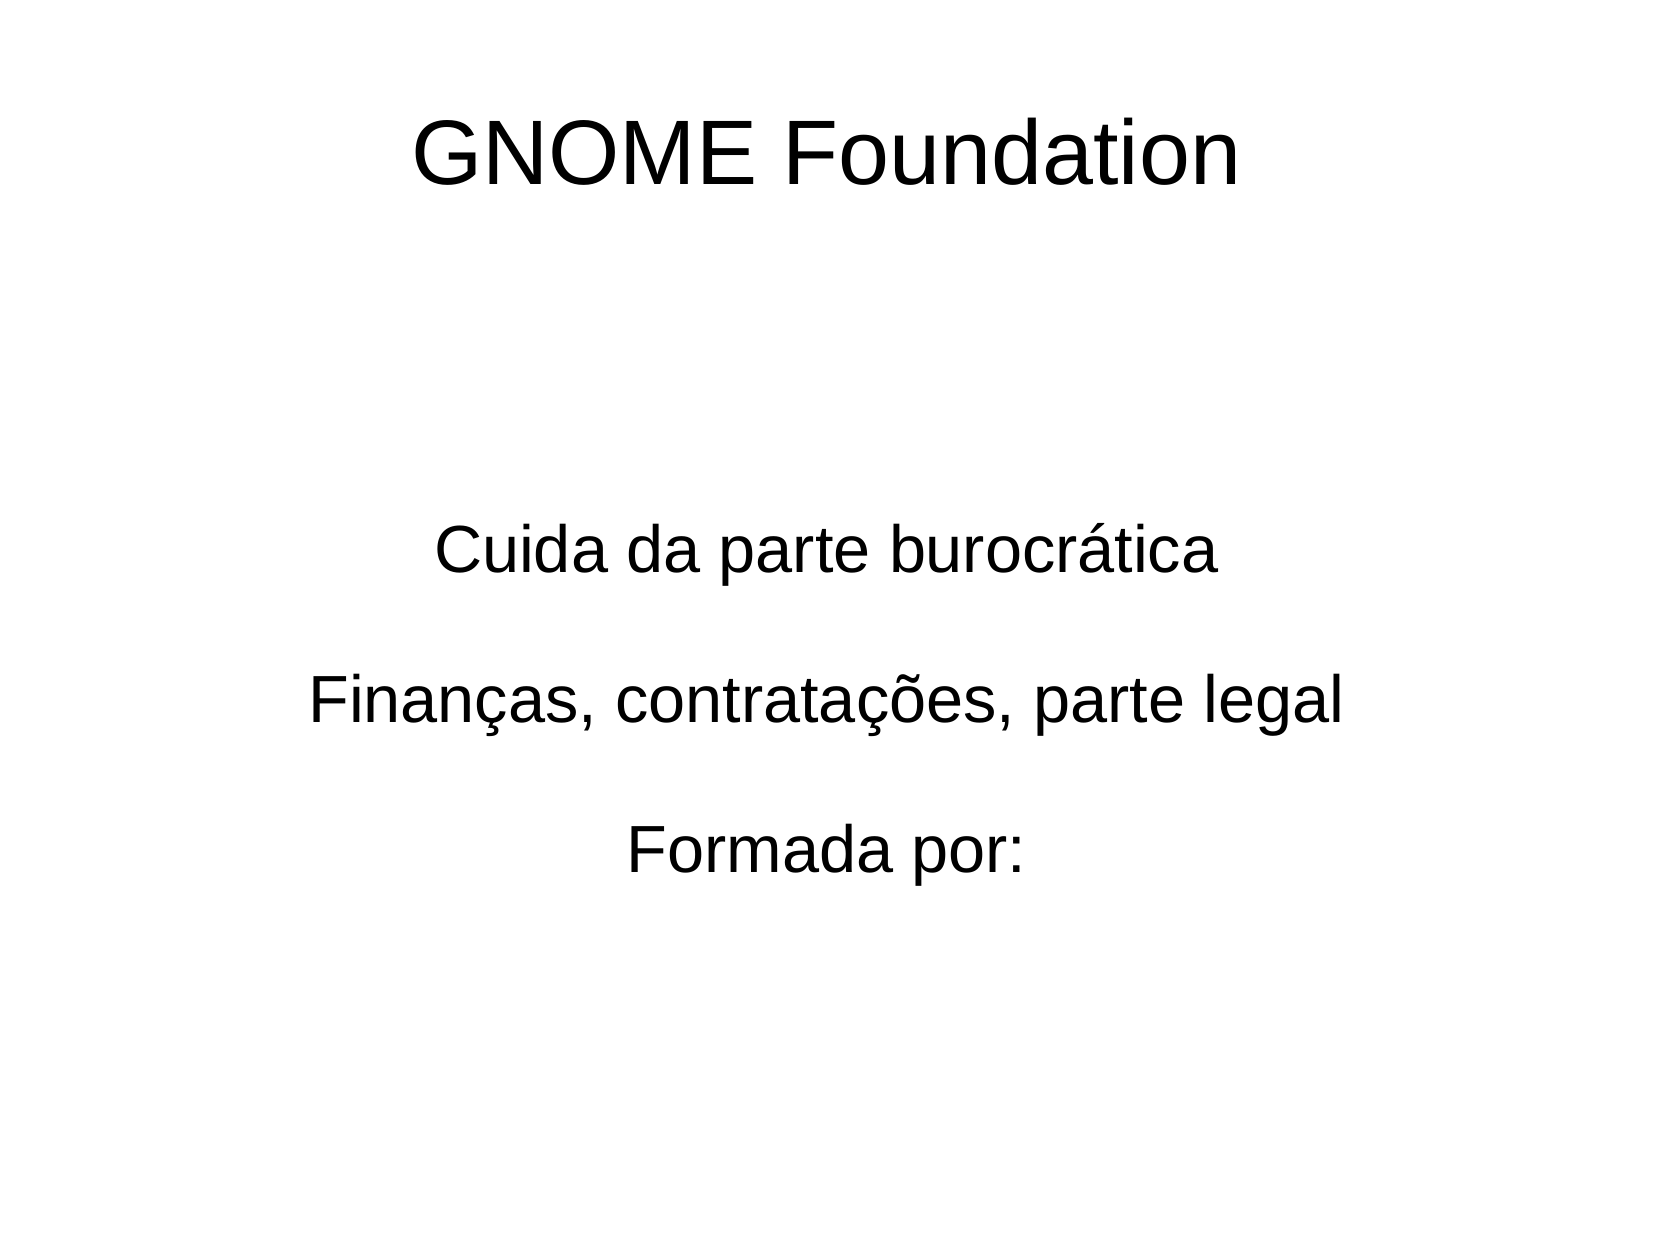

# GNOME Foundation
Cuida da parte burocrática
Finanças, contratações, parte legal
Formada por: